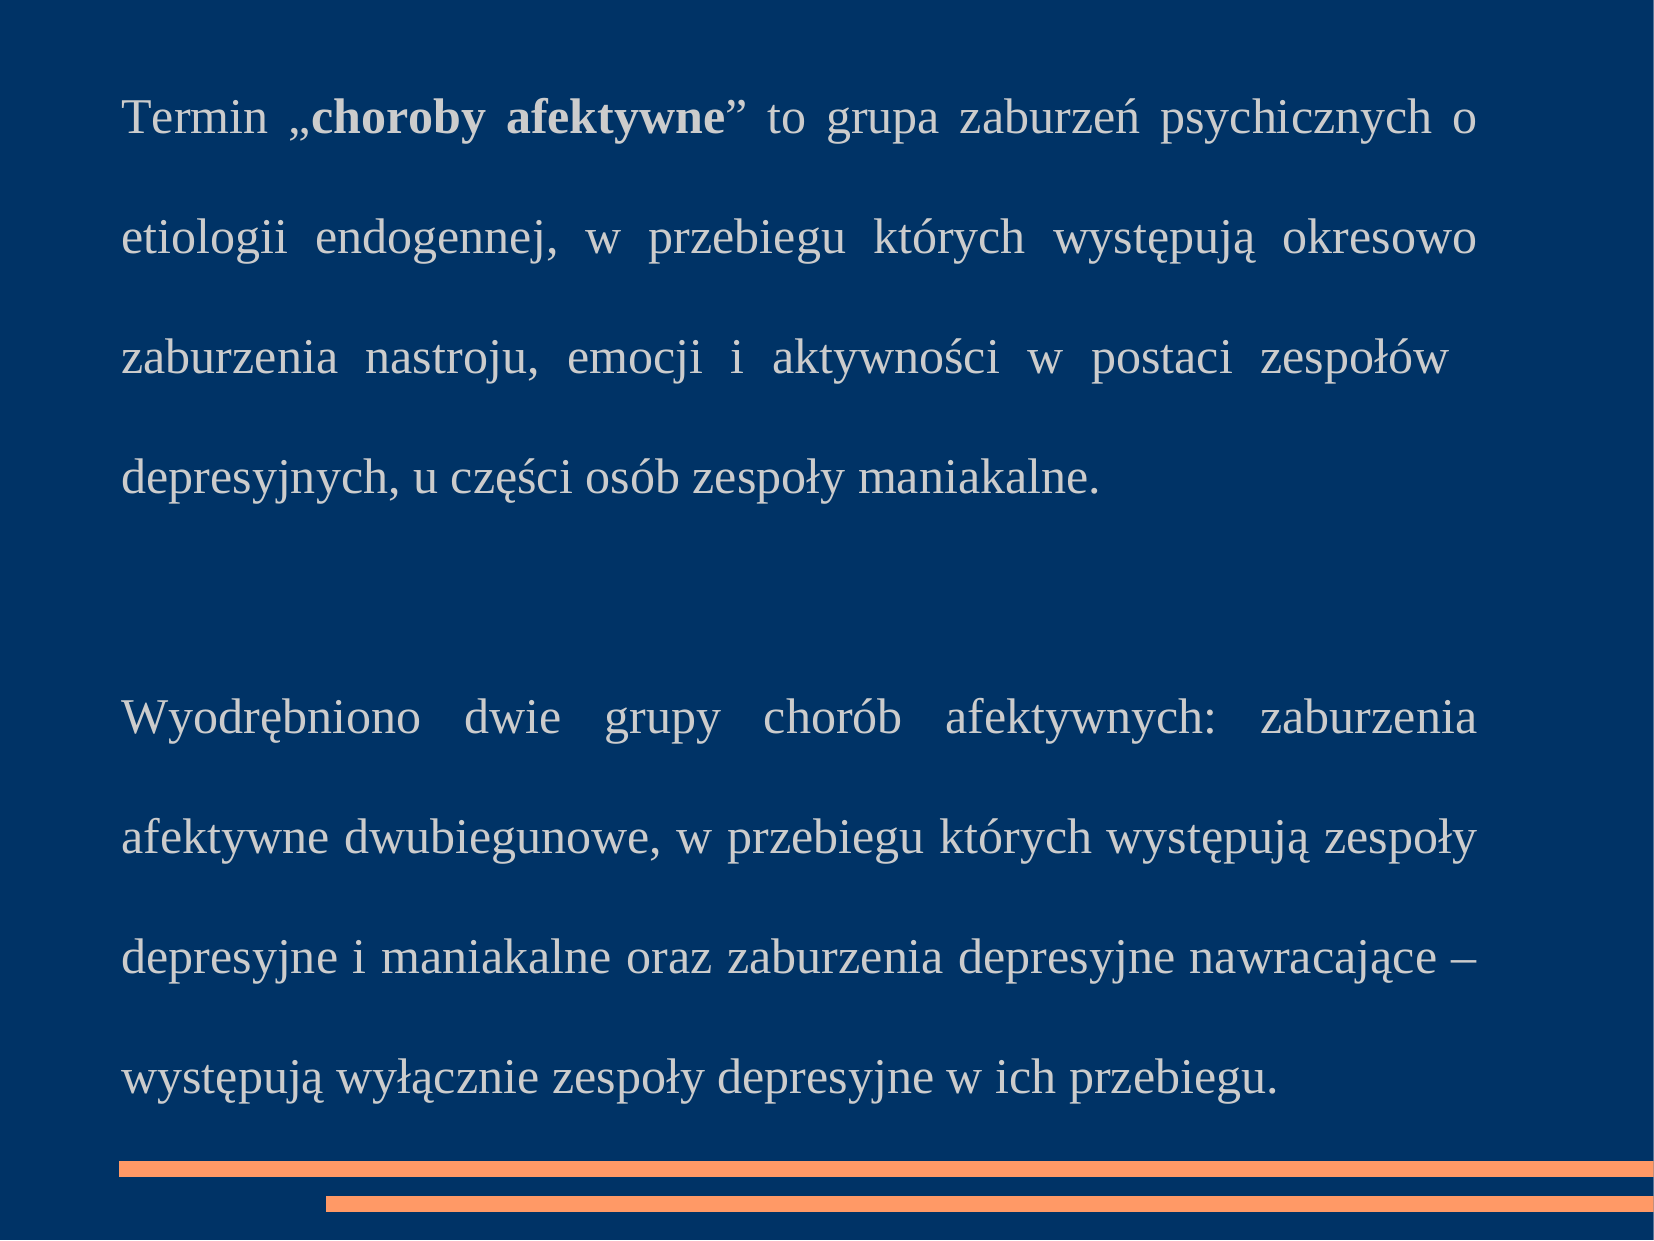

# Termin „choroby afektywne” to grupa zaburzeń psychicznych o etiologii endogennej, w przebiegu których występują okresowo zaburzenia nastroju, emocji i aktywności w postaci zespołów depresyjnych, u części osób zespoły maniakalne.
Wyodrębniono dwie grupy chorób afektywnych: zaburzenia afektywne dwubiegunowe, w przebiegu których występują zespoły depresyjne i maniakalne oraz zaburzenia depresyjne nawracające – występują wyłącznie zespoły depresyjne w ich przebiegu.